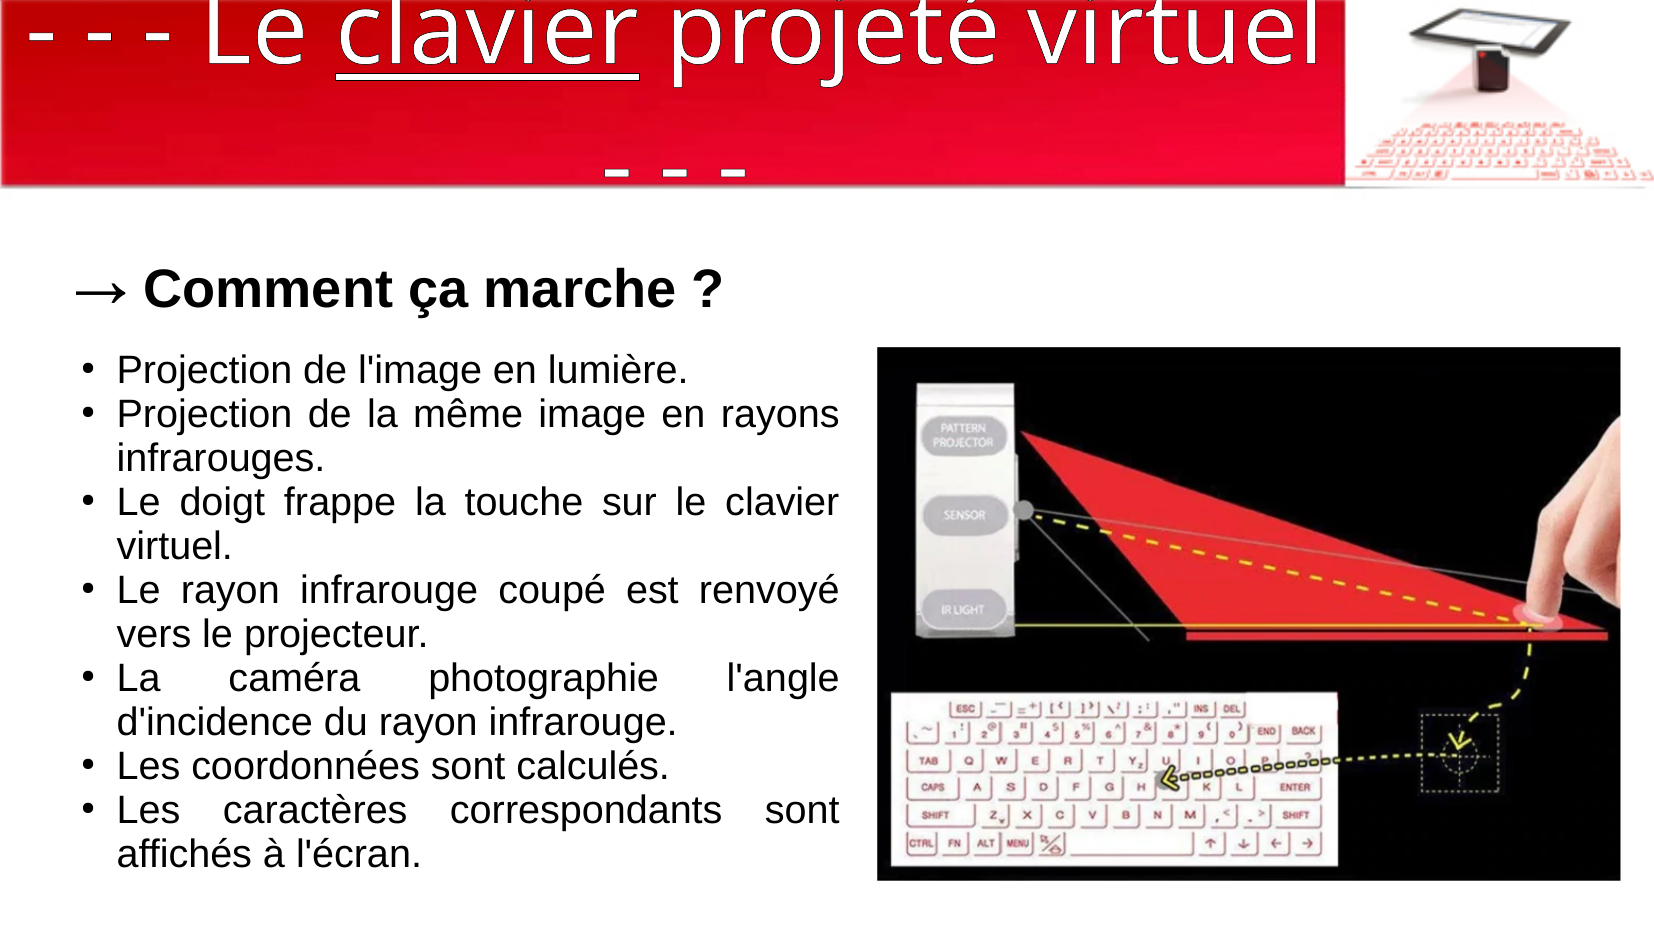

# - - - Le clavier projeté virtuel - - -
→Comment ça marche ?
Projection de l'image en lumière.
Projection de la même image en rayons infrarouges.
Le doigt frappe la touche sur le clavier virtuel.
Le rayon infrarouge coupé est renvoyé vers le projecteur.
La caméra photographie l'angle d'incidence du rayon infrarouge.
Les coordonnées sont calculés.
Les caractères correspondants sont affichés à l'écran.